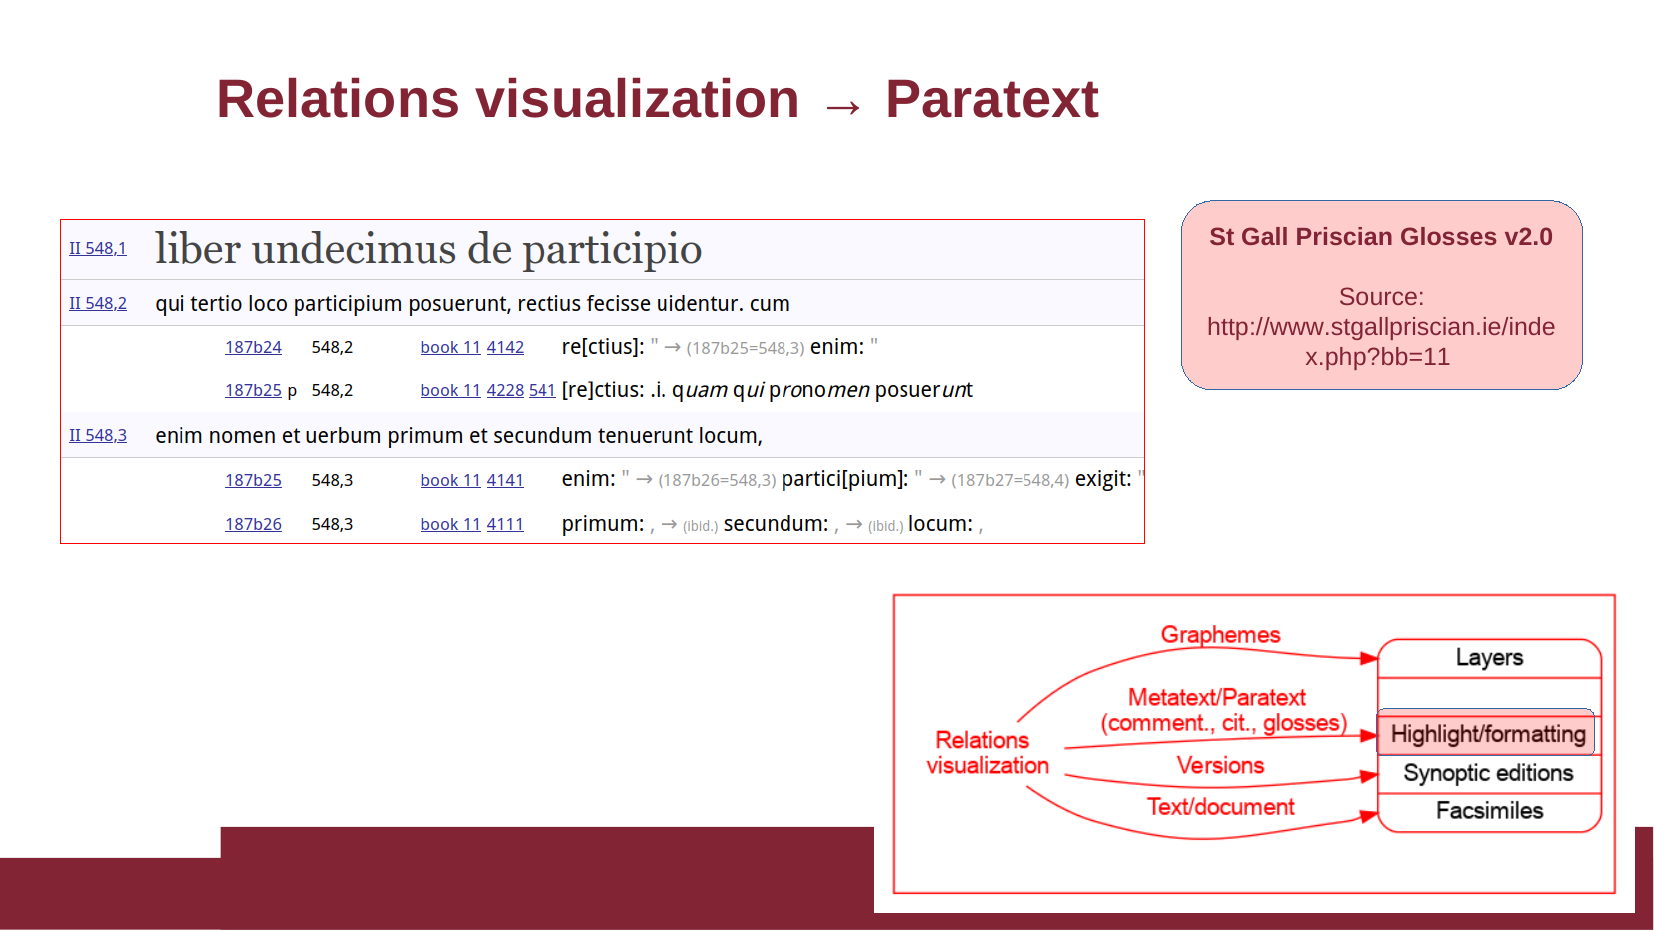

# Relations visualization → Paratext
St Gall Priscian Glosses v2.0
Source: http://www.stgallpriscian.ie/index.php?bb=11